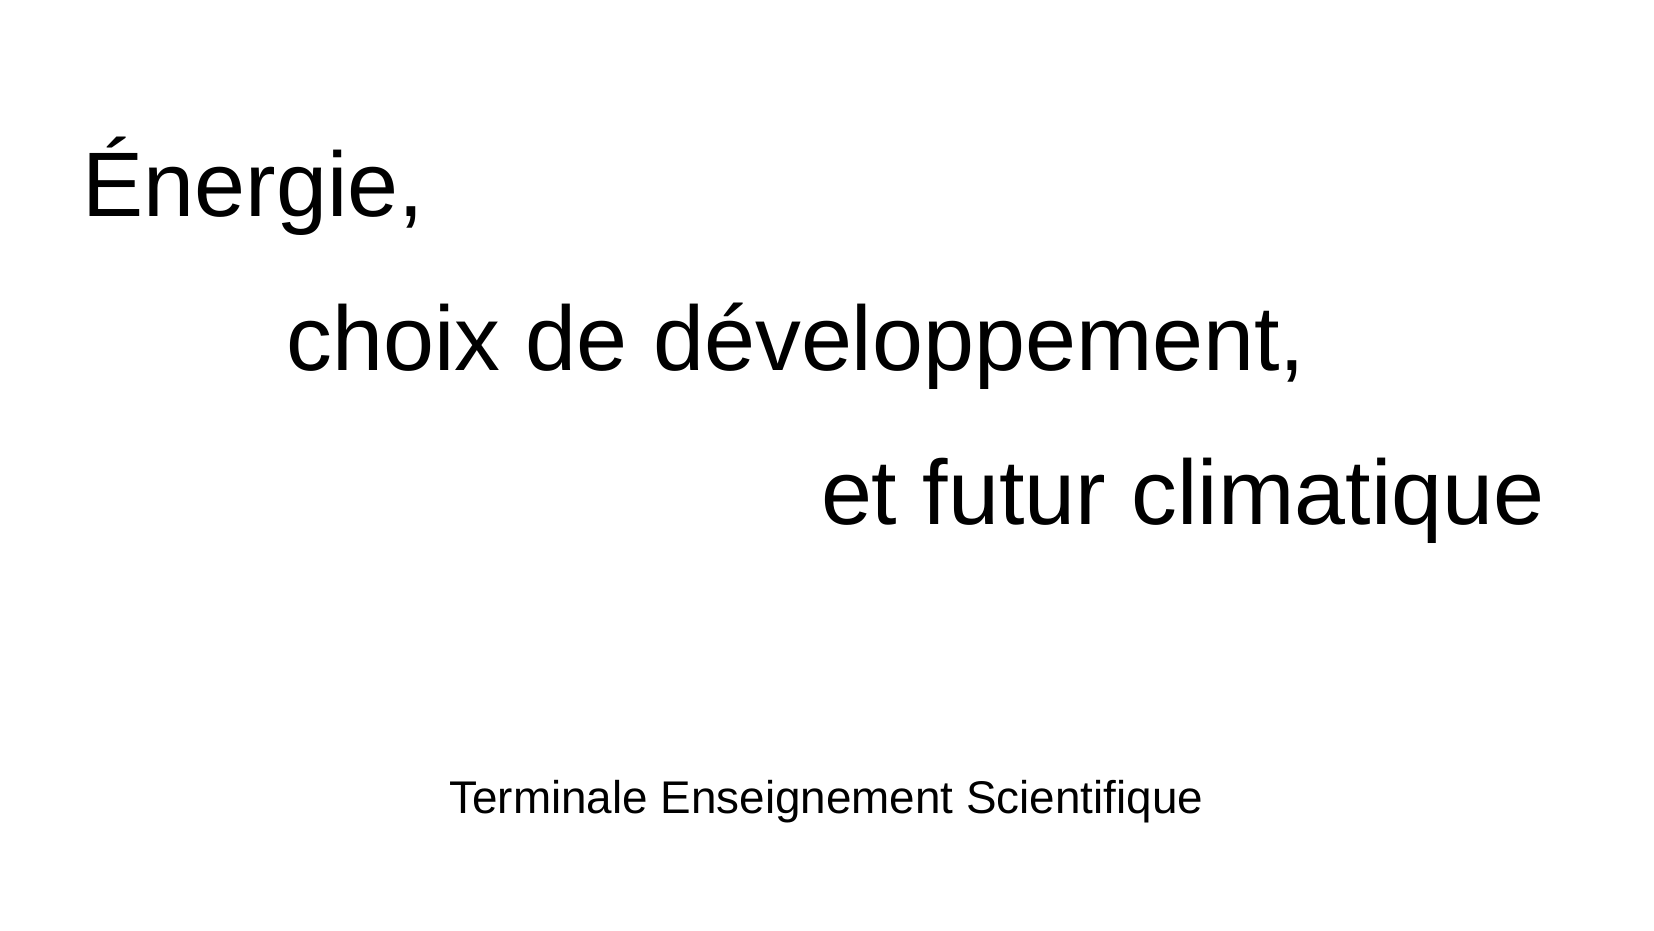

# Énergie, choix de développement, et futur climatique
Terminale Enseignement Scientifique